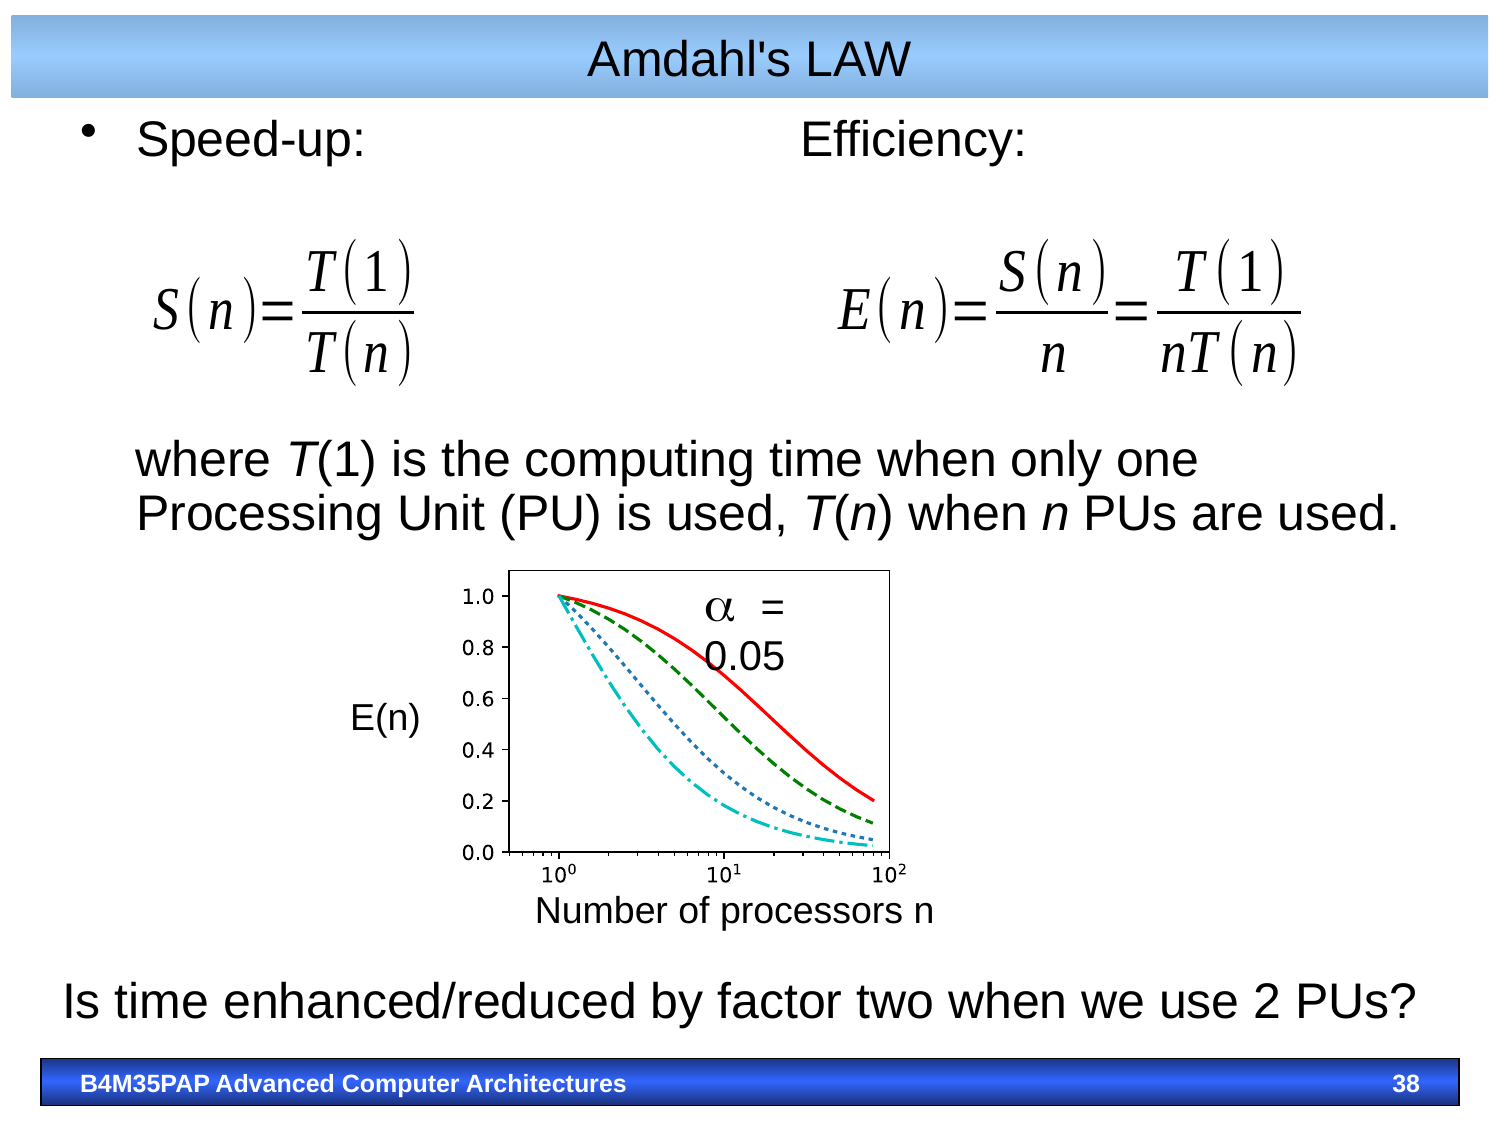

# Amdahl's LAW
Speed-up:						Efficiency:
 where T(1) is the computing time when only one Processing Unit (PU) is used, T(n) when n PUs are used.
 = 0.05
E(n)
Number of processors n
Is time enhanced/reduced by factor two when we use 2 PUs?